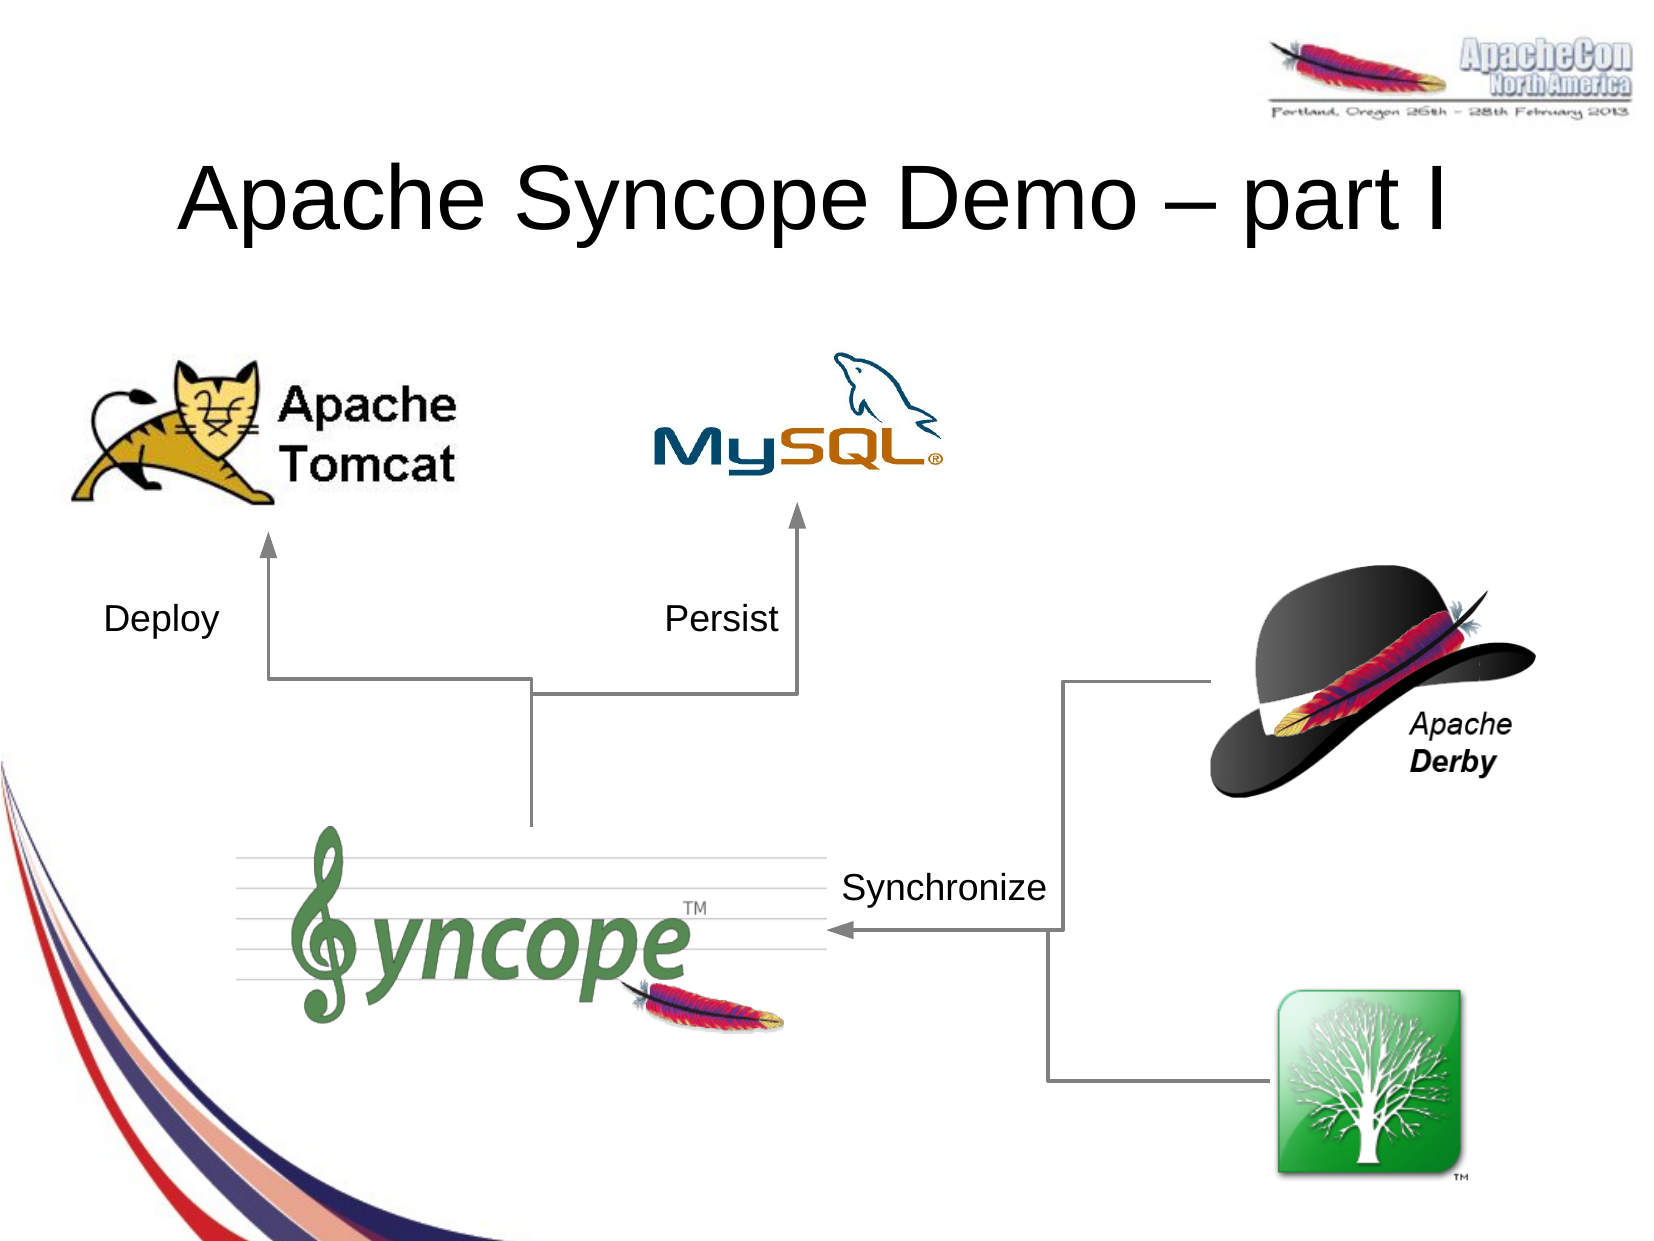

# Apache Syncope Demo – part I
Deploy
Persist
Synchronize